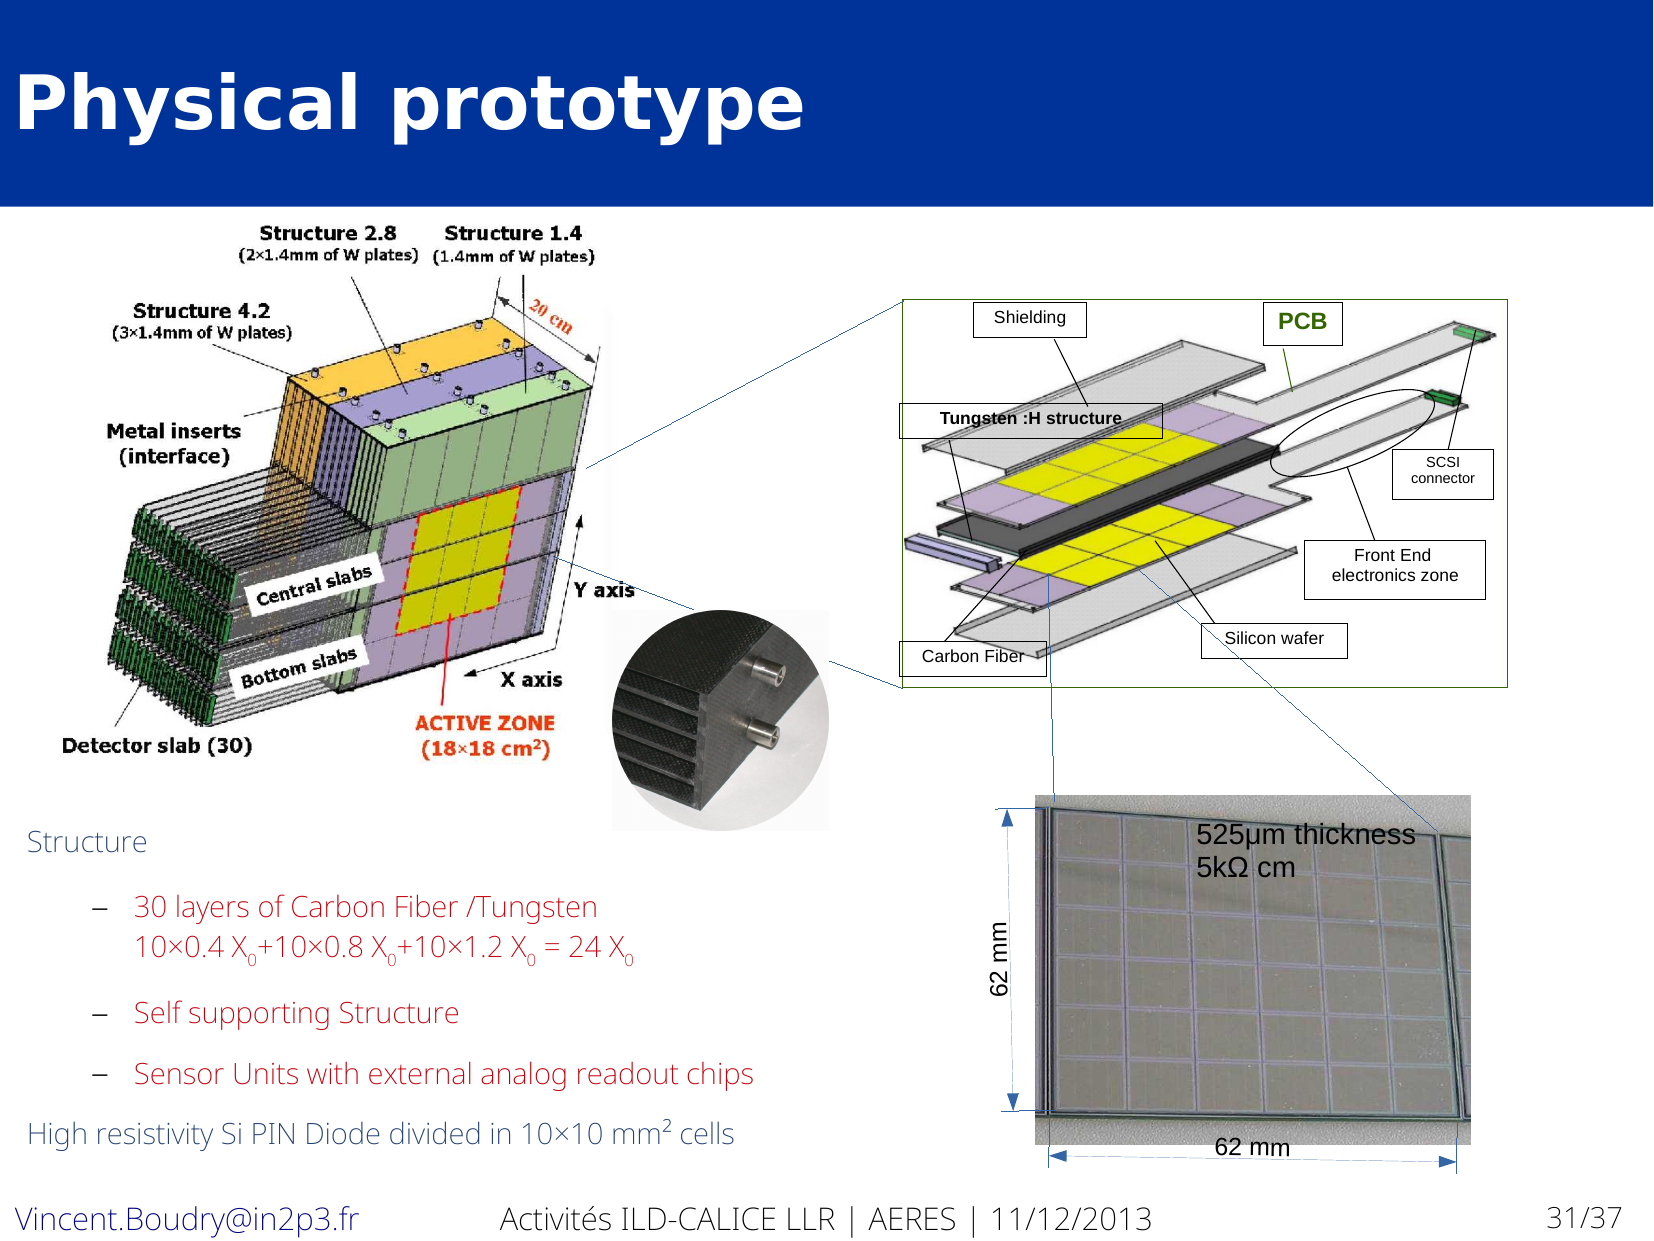

# Physical prototype
525μm thickness
5kΩ cm
Structure
30 layers of Carbon Fiber /Tungsten
10×0.4 X0+10×0.8 X0+10×1.2 X0 = 24 X0
Self supporting Structure
Sensor Units with external analog readout chips
High resistivity Si PIN Diode divided in 10×10 mm² cells
Activités ILD-CALICE LLR | AERES | 11/12/2013
31